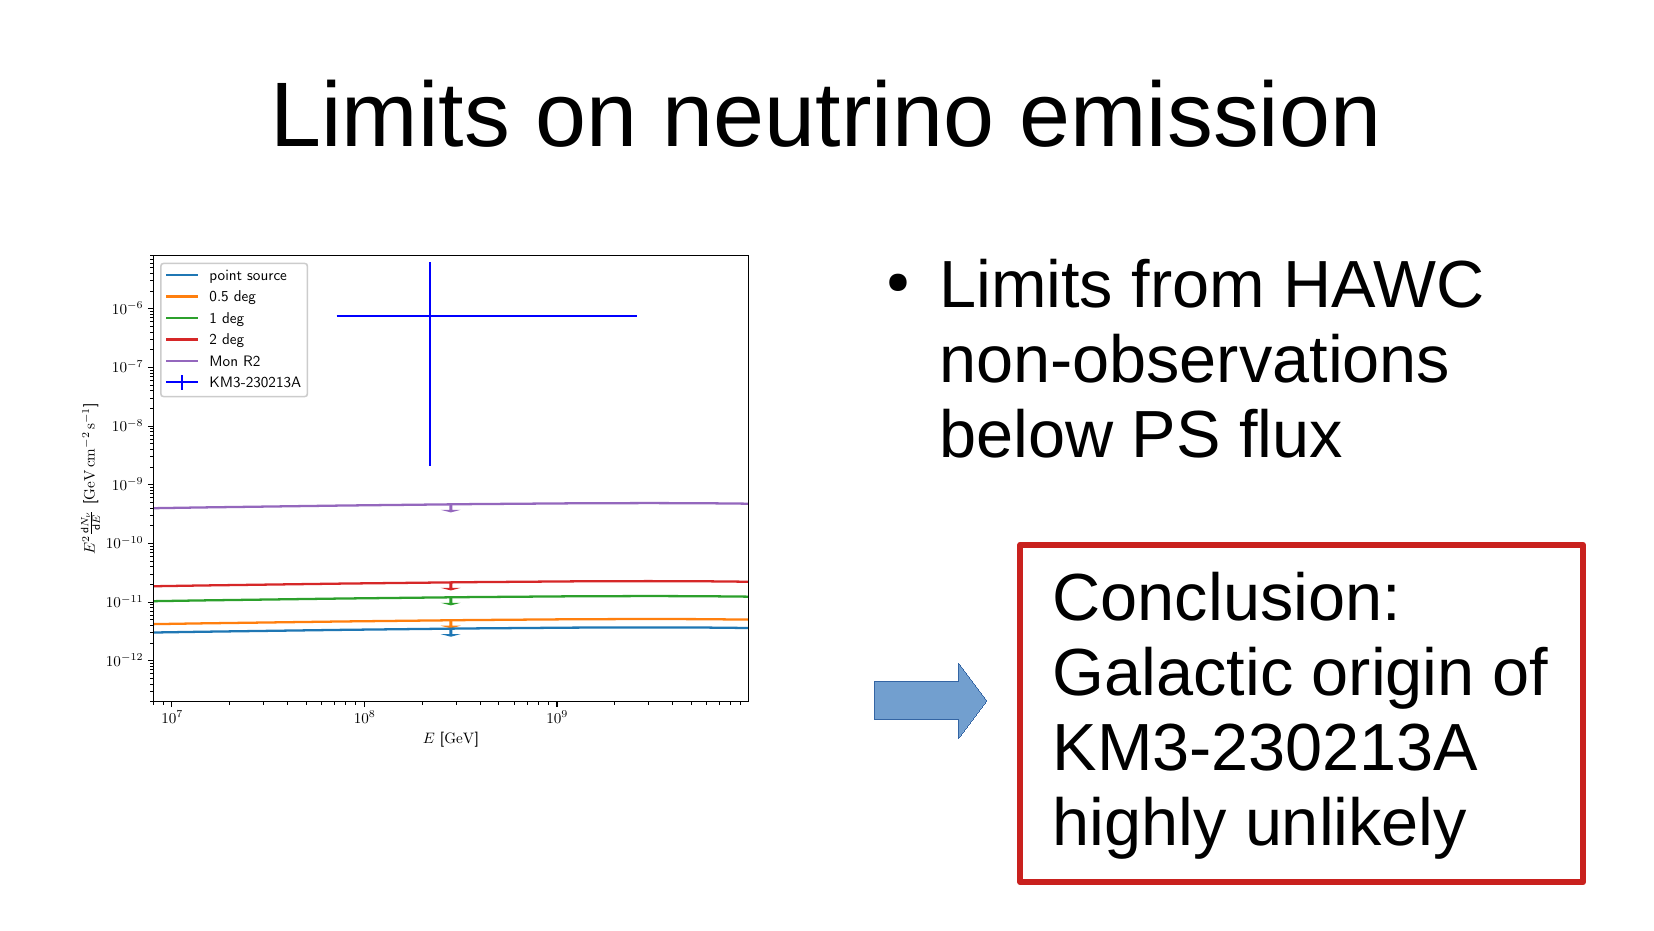

# Limits on neutrino emission
Limits from HAWC non-observations below PS flux
Conclusion: Galactic origin of KM3-230213A highly unlikely